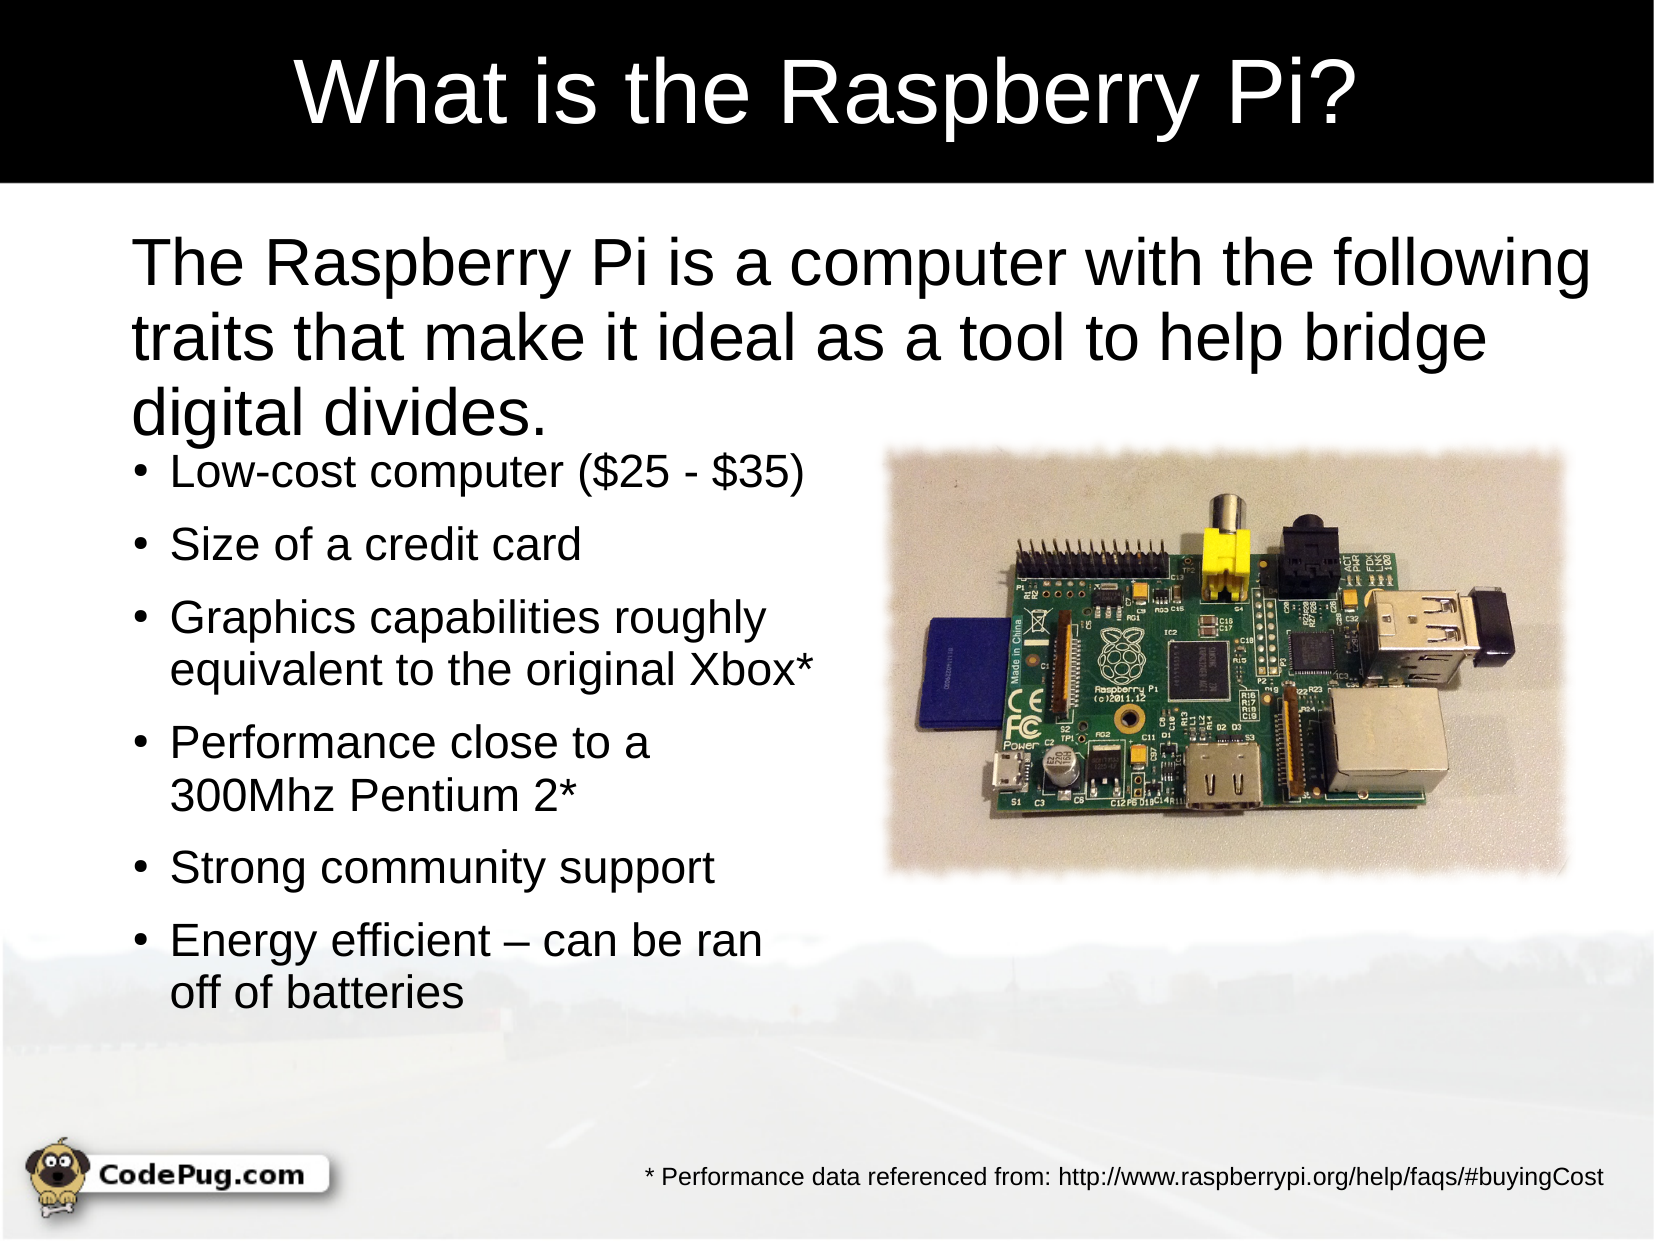

# What is the Raspberry Pi?
The Raspberry Pi is a computer with the following traits that make it ideal as a tool to help bridge digital divides.
Low-cost computer ($25 - $35)
Size of a credit card
Graphics capabilities roughly equivalent to the original Xbox*
Performance close to a 300Mhz Pentium 2*
Strong community support
Energy efficient – can be ran off of batteries
* Performance data referenced from: http://www.raspberrypi.org/help/faqs/#buyingCost